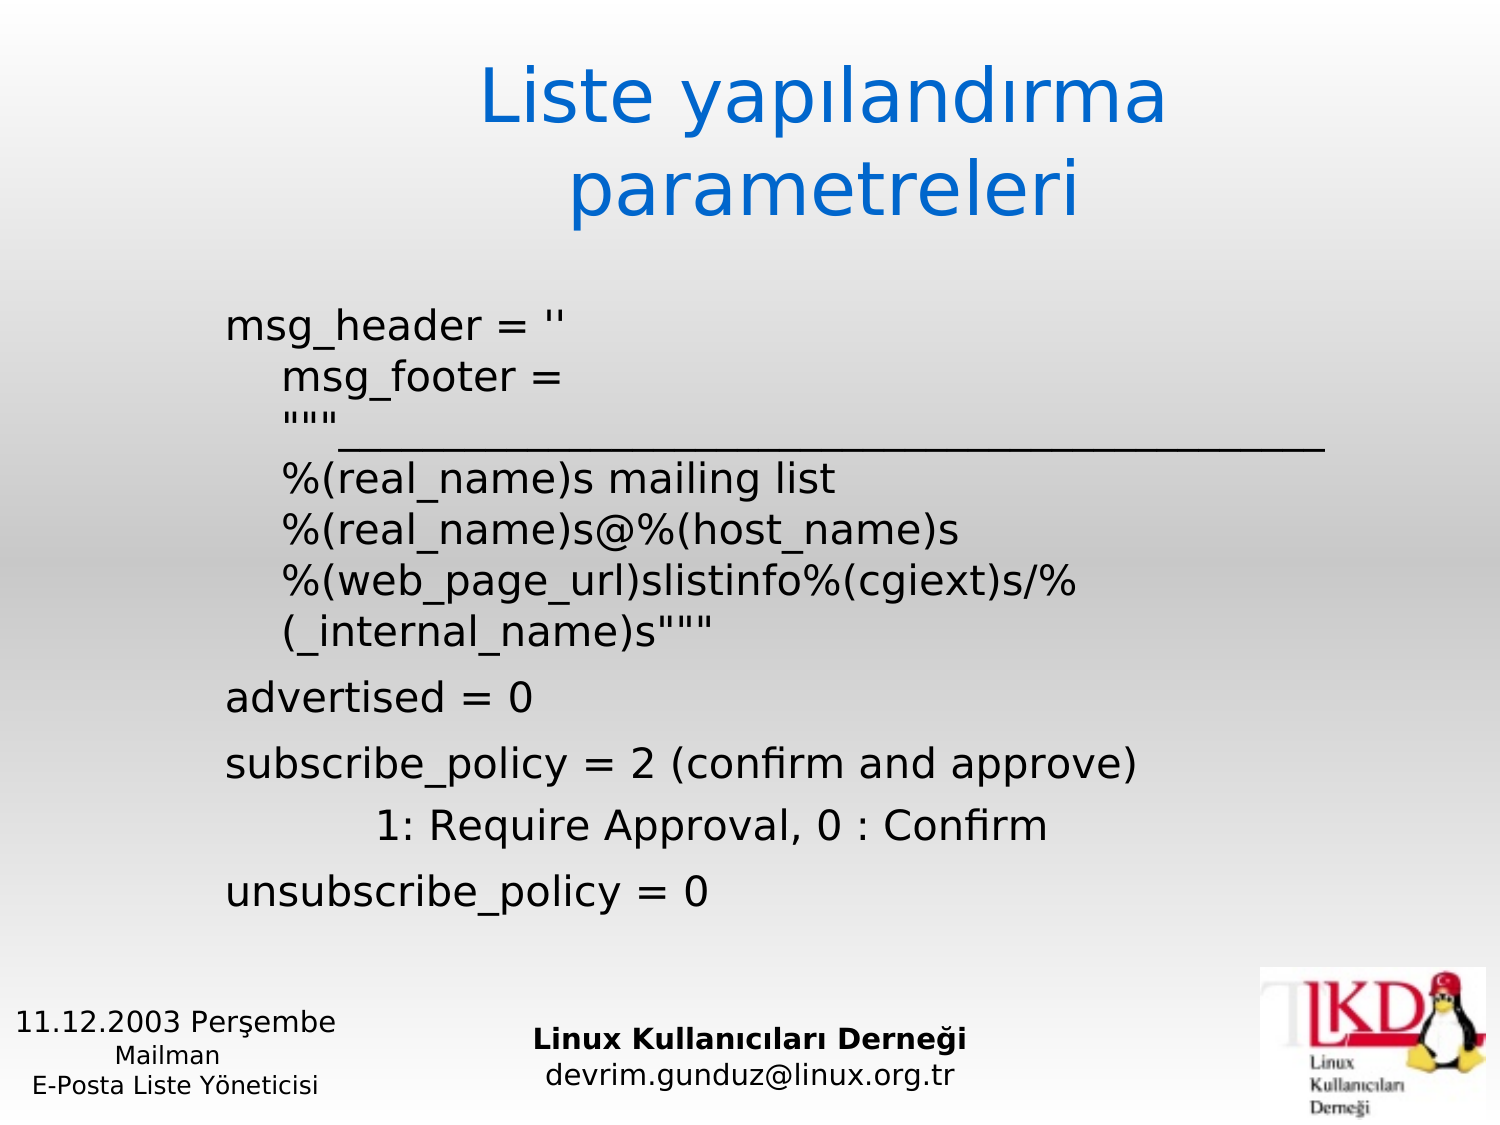

# Liste yapılandırma parametreleri
msg_header = ''
msg_footer = """_______________________________________________
%(real_name)s mailing list
%(real_name)s@%(host_name)s
%(web_page_url)slistinfo%(cgiext)s/%(_internal_name)s"""
advertised = 0
subscribe_policy = 2 (confirm and approve)
1: Require Approval, 0 : Confirm
unsubscribe_policy = 0